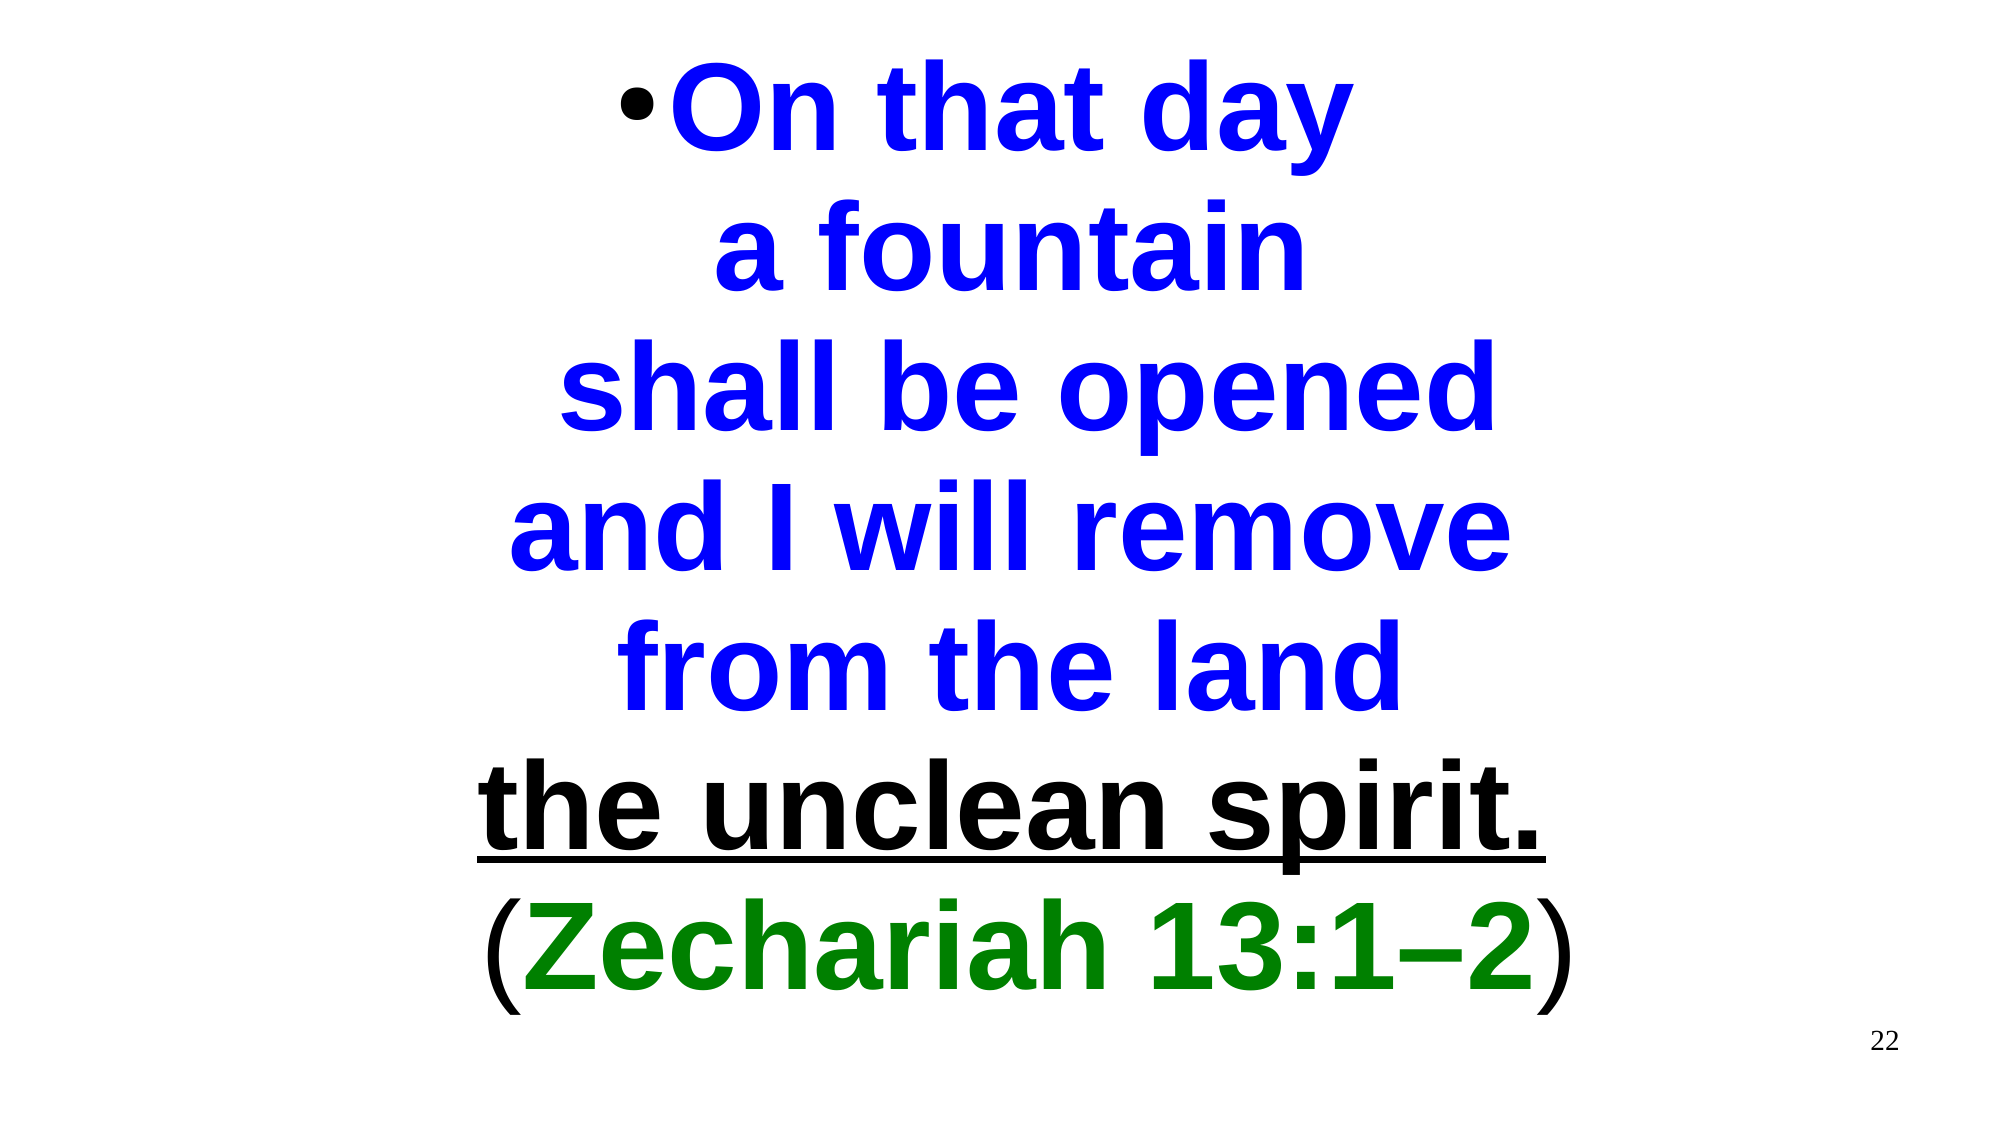

# On that day a fountain shall be opened and I will remove from the land the unclean spirit. (Zechariah 13:1–2)
22